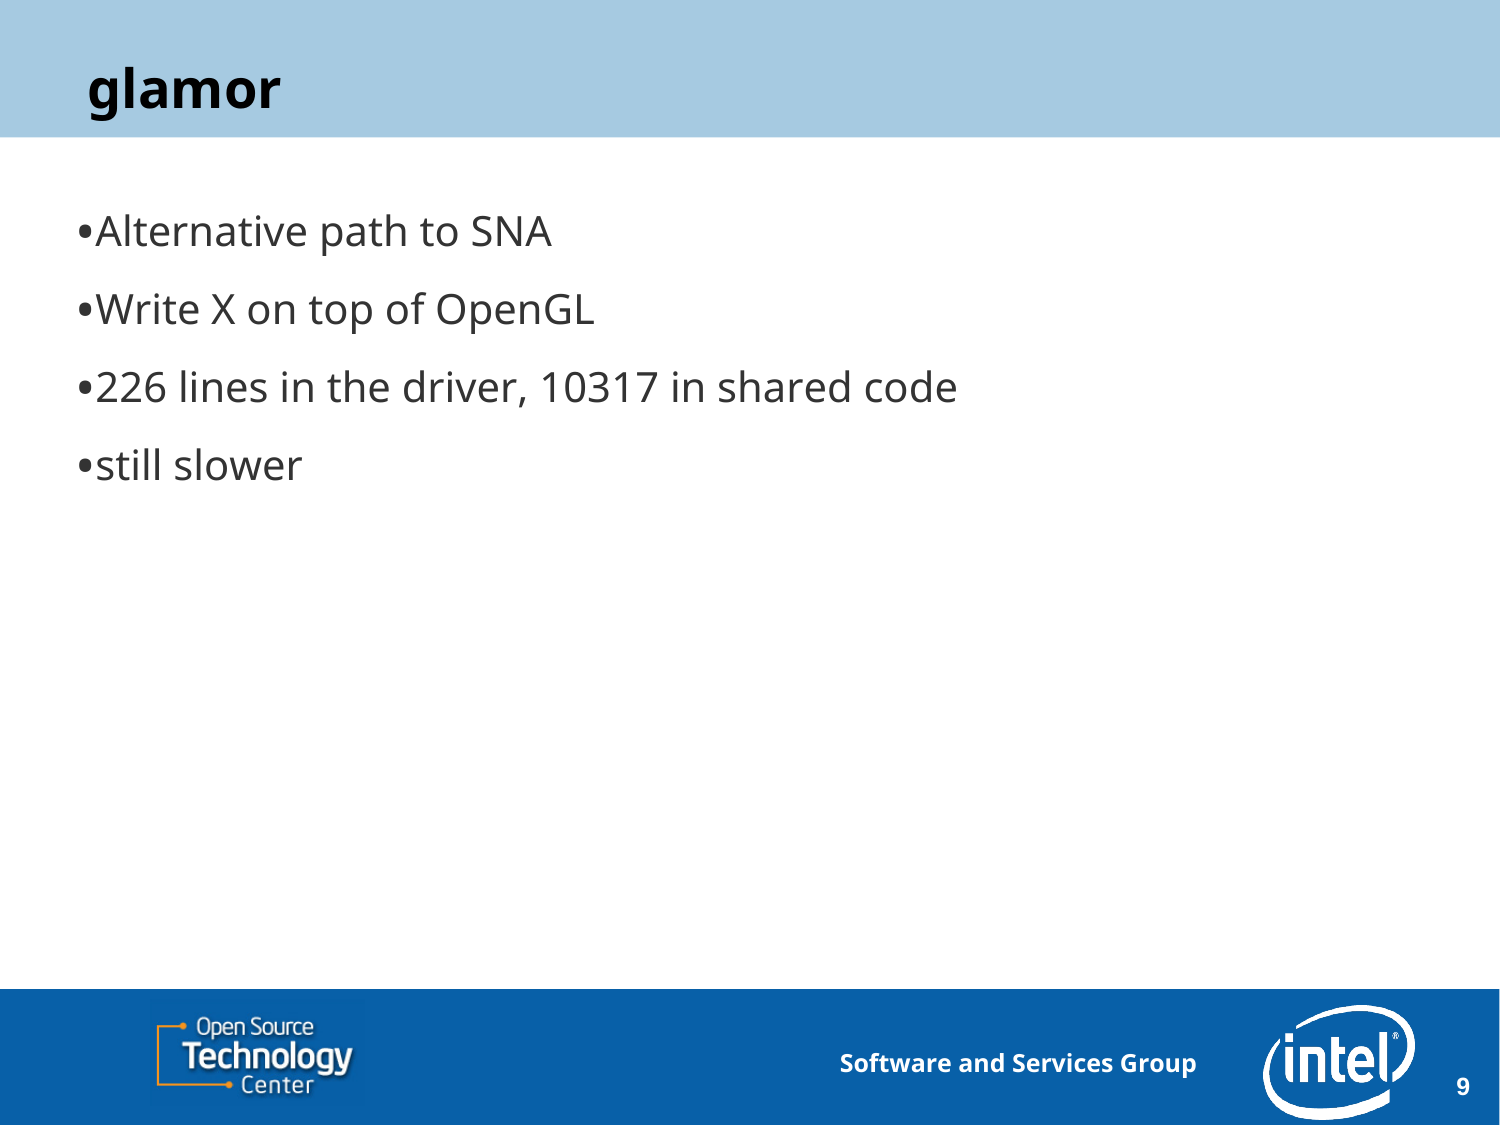

# glamor
Alternative path to SNA
Write X on top of OpenGL
226 lines in the driver, 10317 in shared code
still slower